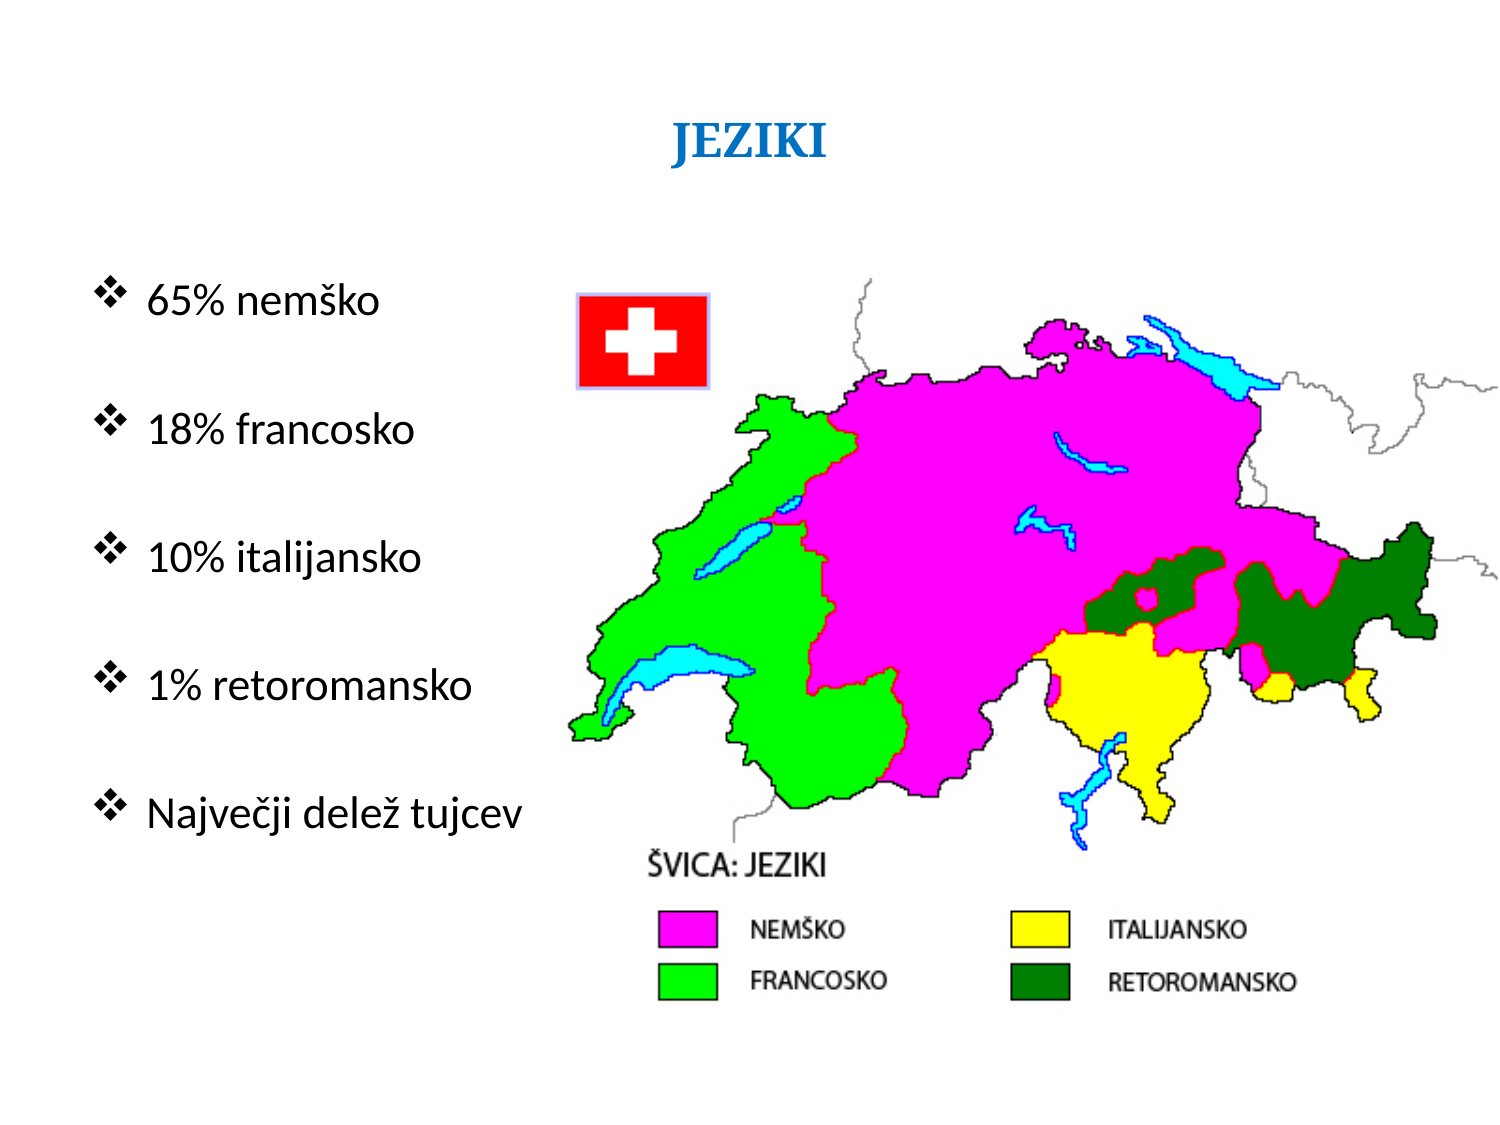

# jeziki
65% nemško
18% francosko
10% italijansko
1% retoromansko
Največji delež tujcev